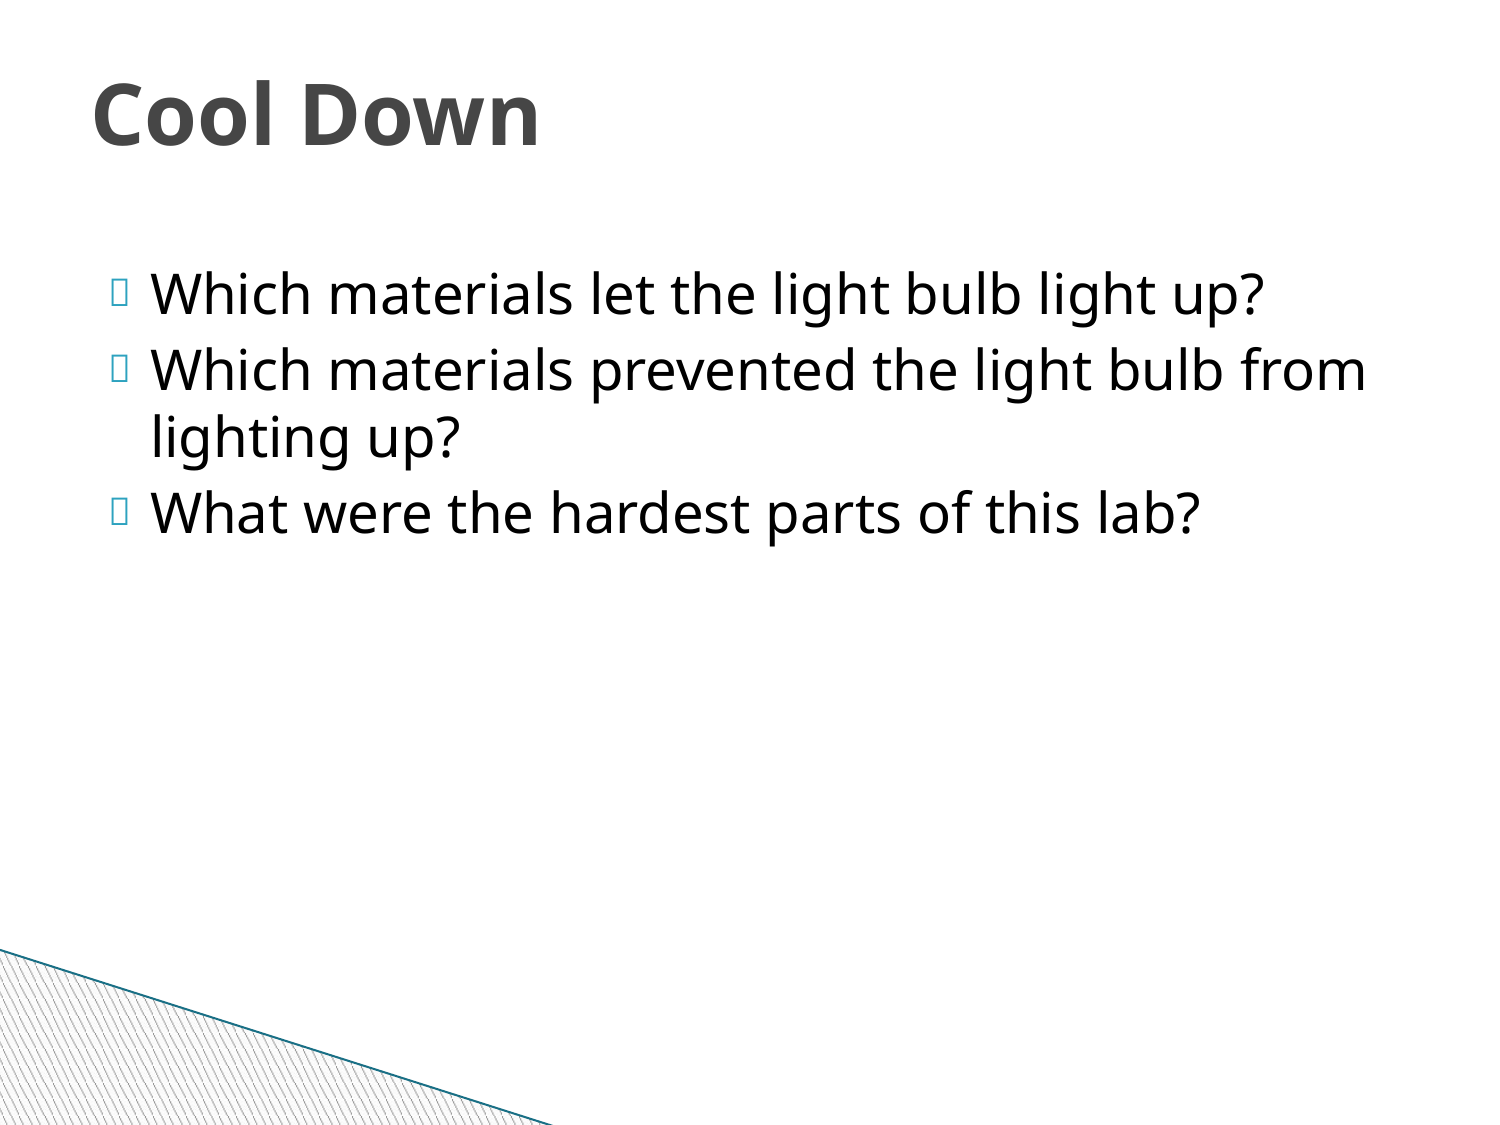

Cool Down
# Which materials let the light bulb light up?
Which materials prevented the light bulb from lighting up?
What were the hardest parts of this lab?